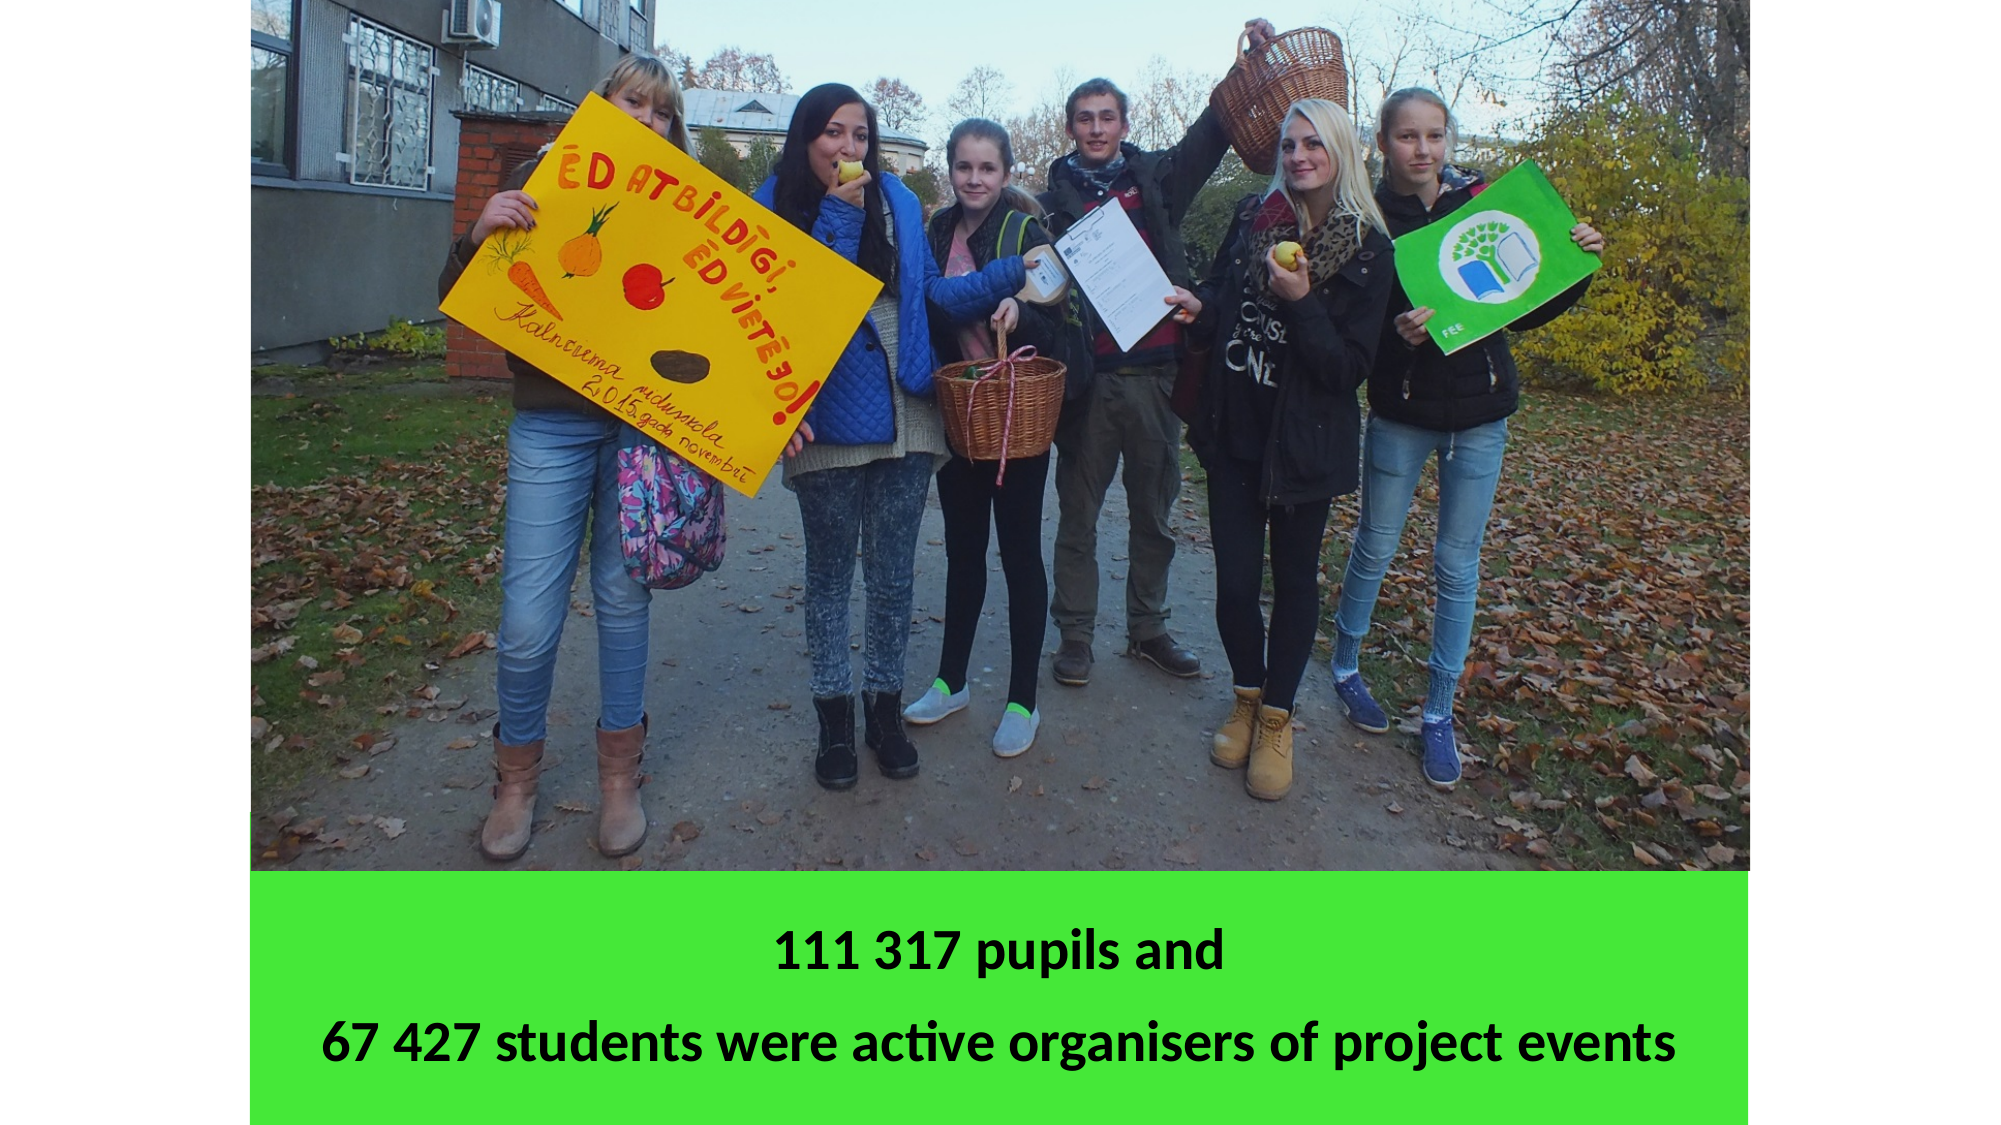

#
111 317 pupils and
67 427 students were active organisers of project events